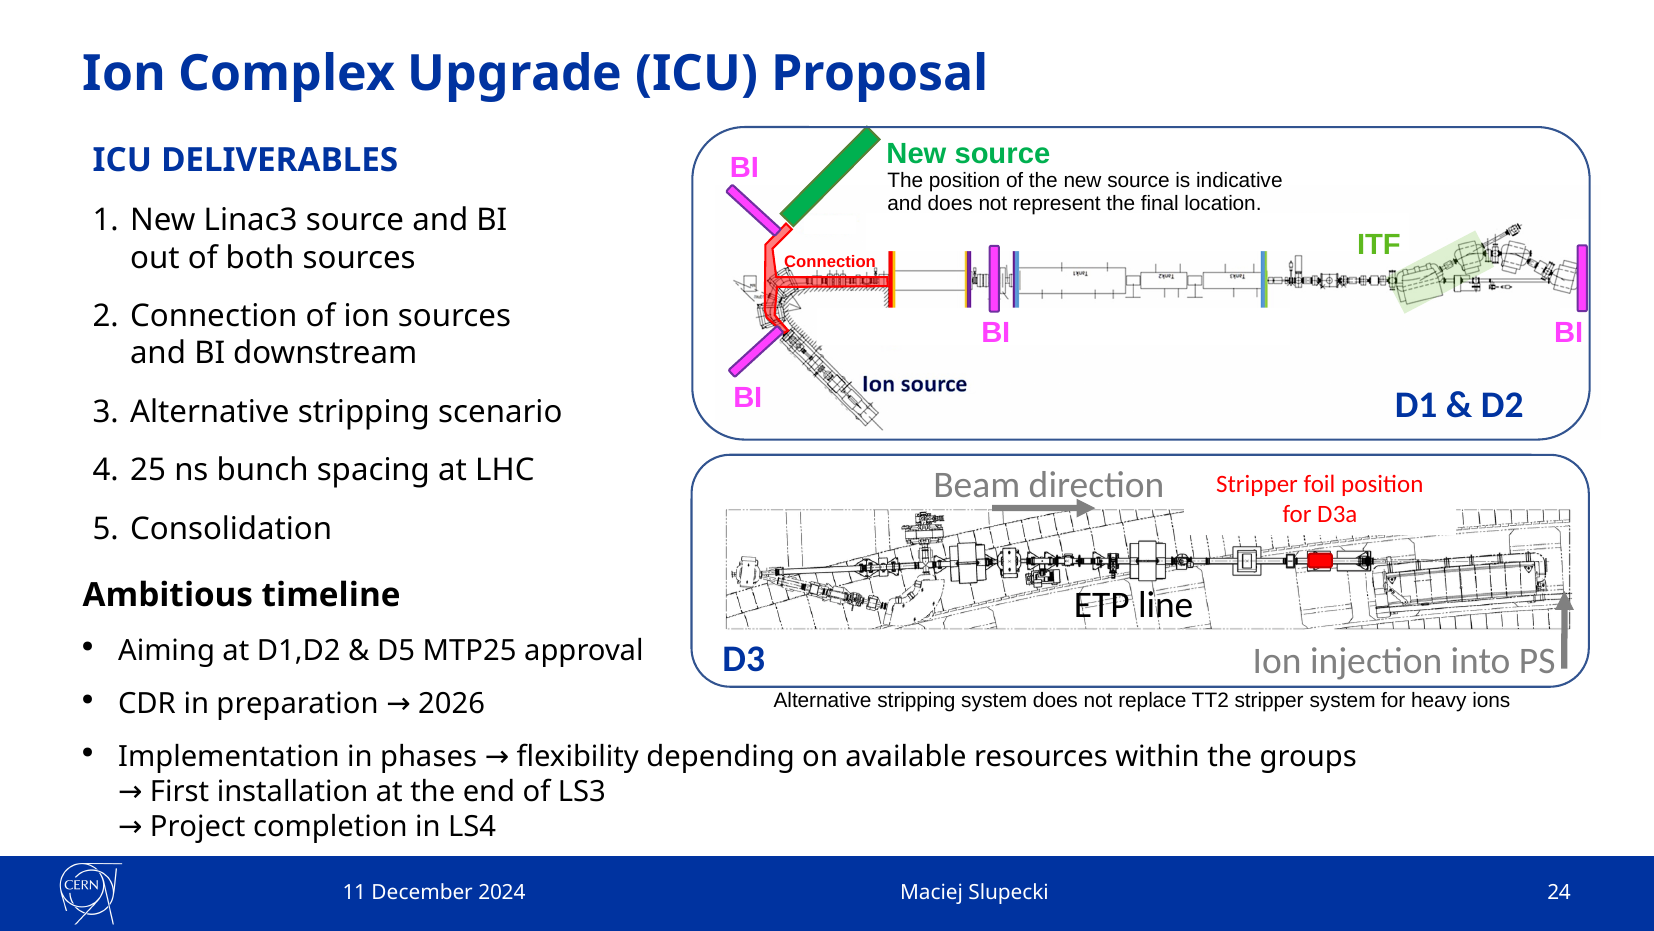

# Ion Complex Upgrade (ICU) Proposal
New source
ICU DELIVERABLES
New Linac3 source and BI
out of both sources
Connection of ion sources
and BI downstream
Alternative stripping scenario
25 ns bunch spacing at LHC
Consolidation
BI
The position of the new source is indicative
and does not represent the final location.
ITF
Connection
BI
BI
BI
D1 & D2
Beam direction
Stripper foil position for D3a
ETP line
Ion injection into PS
Ambitious timeline
Aiming at D1,D2 & D5 MTP25 approval
CDR in preparation → 2026
Implementation in phases → flexibility depending on available resources within the groups
→ First installation at the end of LS3
→ Project completion in LS4
D3
Alternative stripping system does not replace TT2 stripper system for heavy ions
Presenter | Presentation Title
24